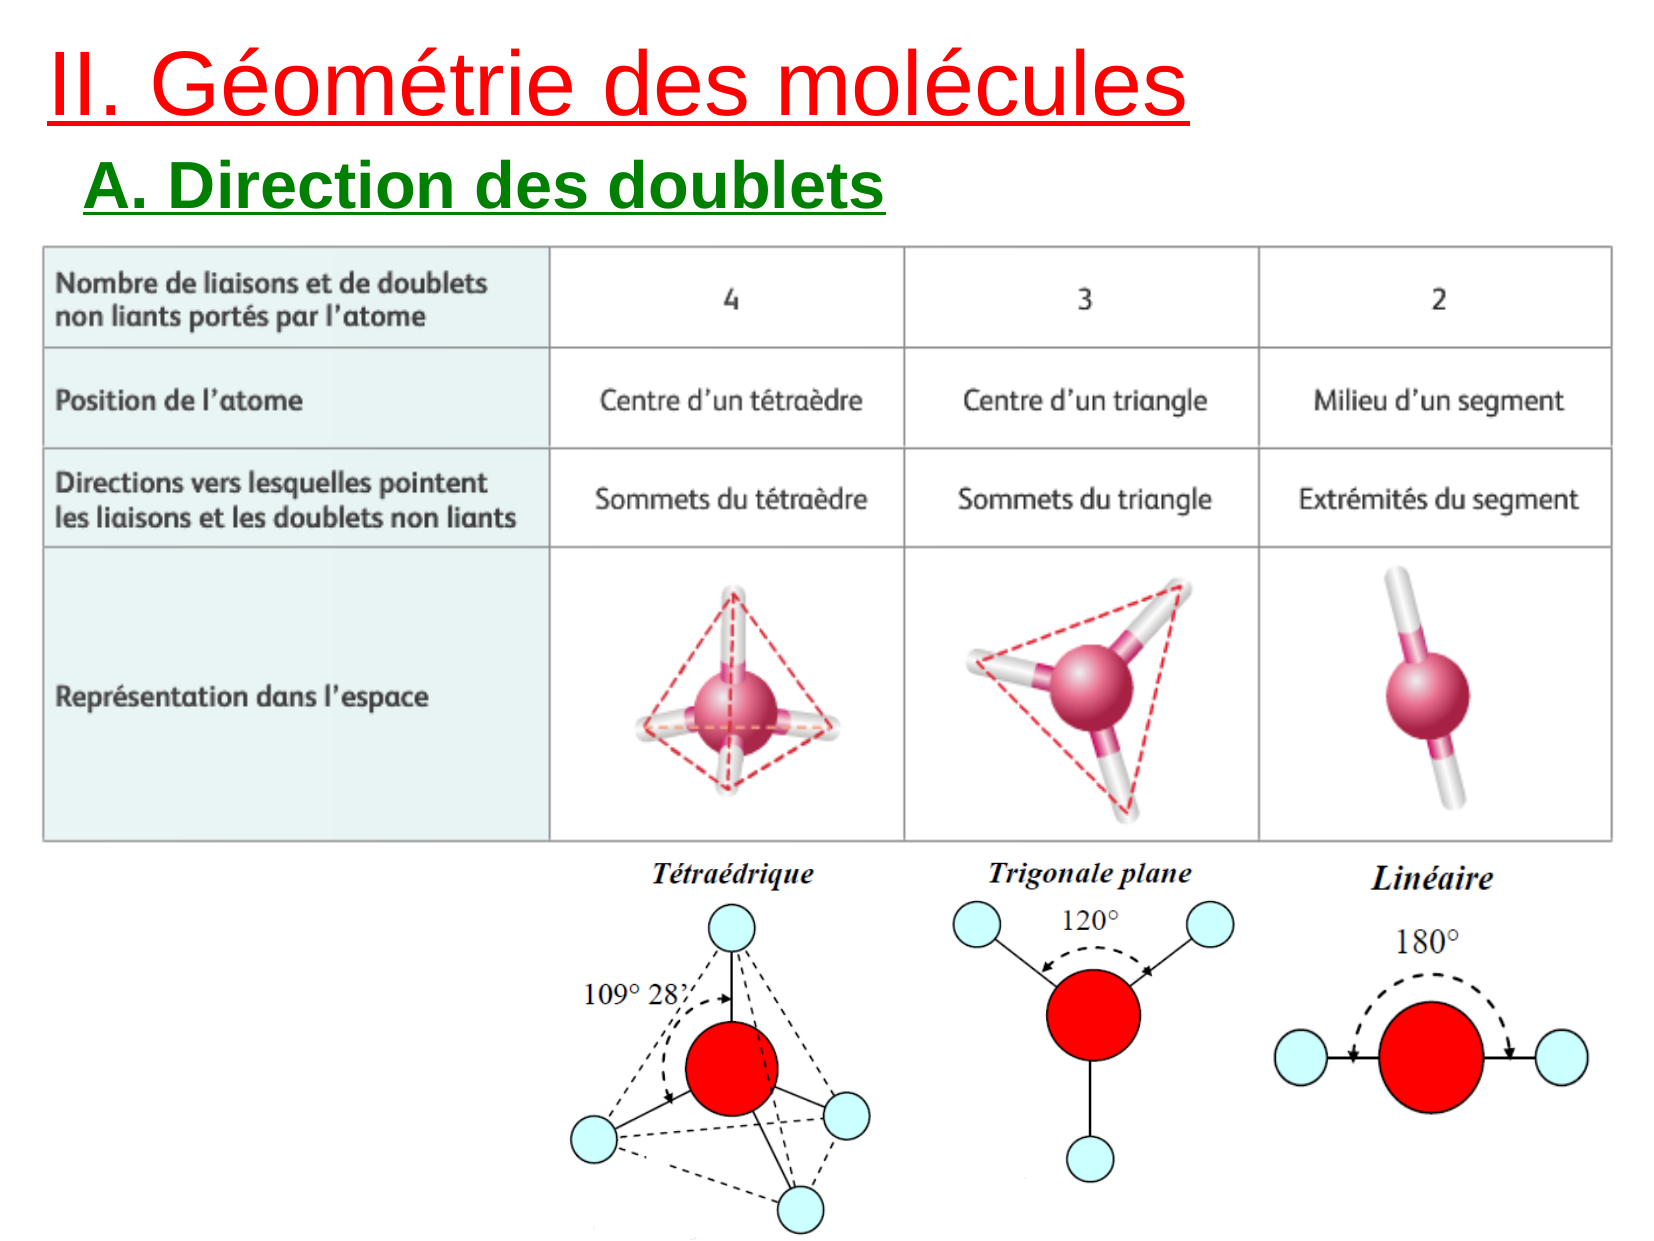

# II. Géométrie des molécules
A. Direction des doublets